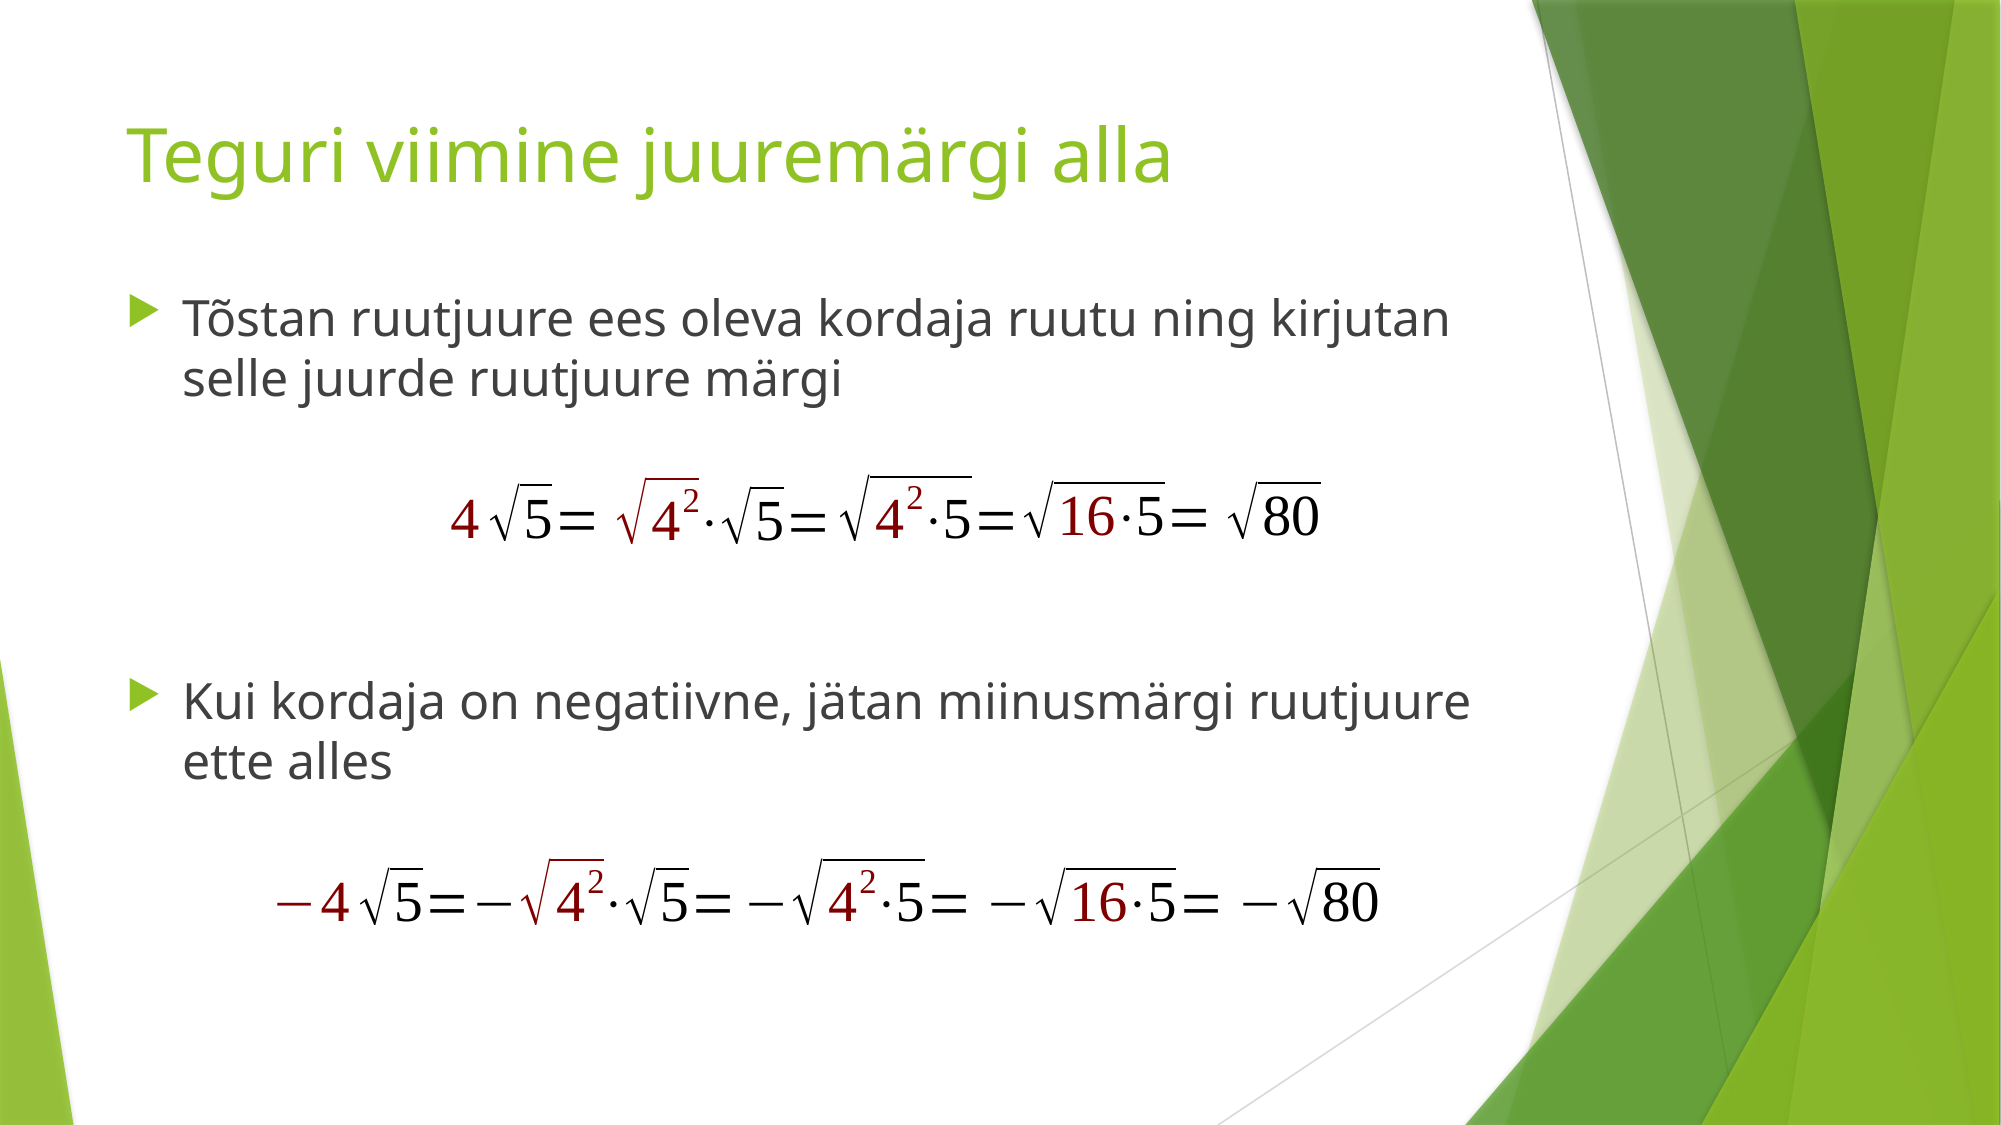

# Teguri viimine juuremärgi alla
Tõstan ruutjuure ees oleva kordaja ruutu ning kirjutan selle juurde ruutjuure märgi
Kui kordaja on negatiivne, jätan miinusmärgi ruutjuure ette alles